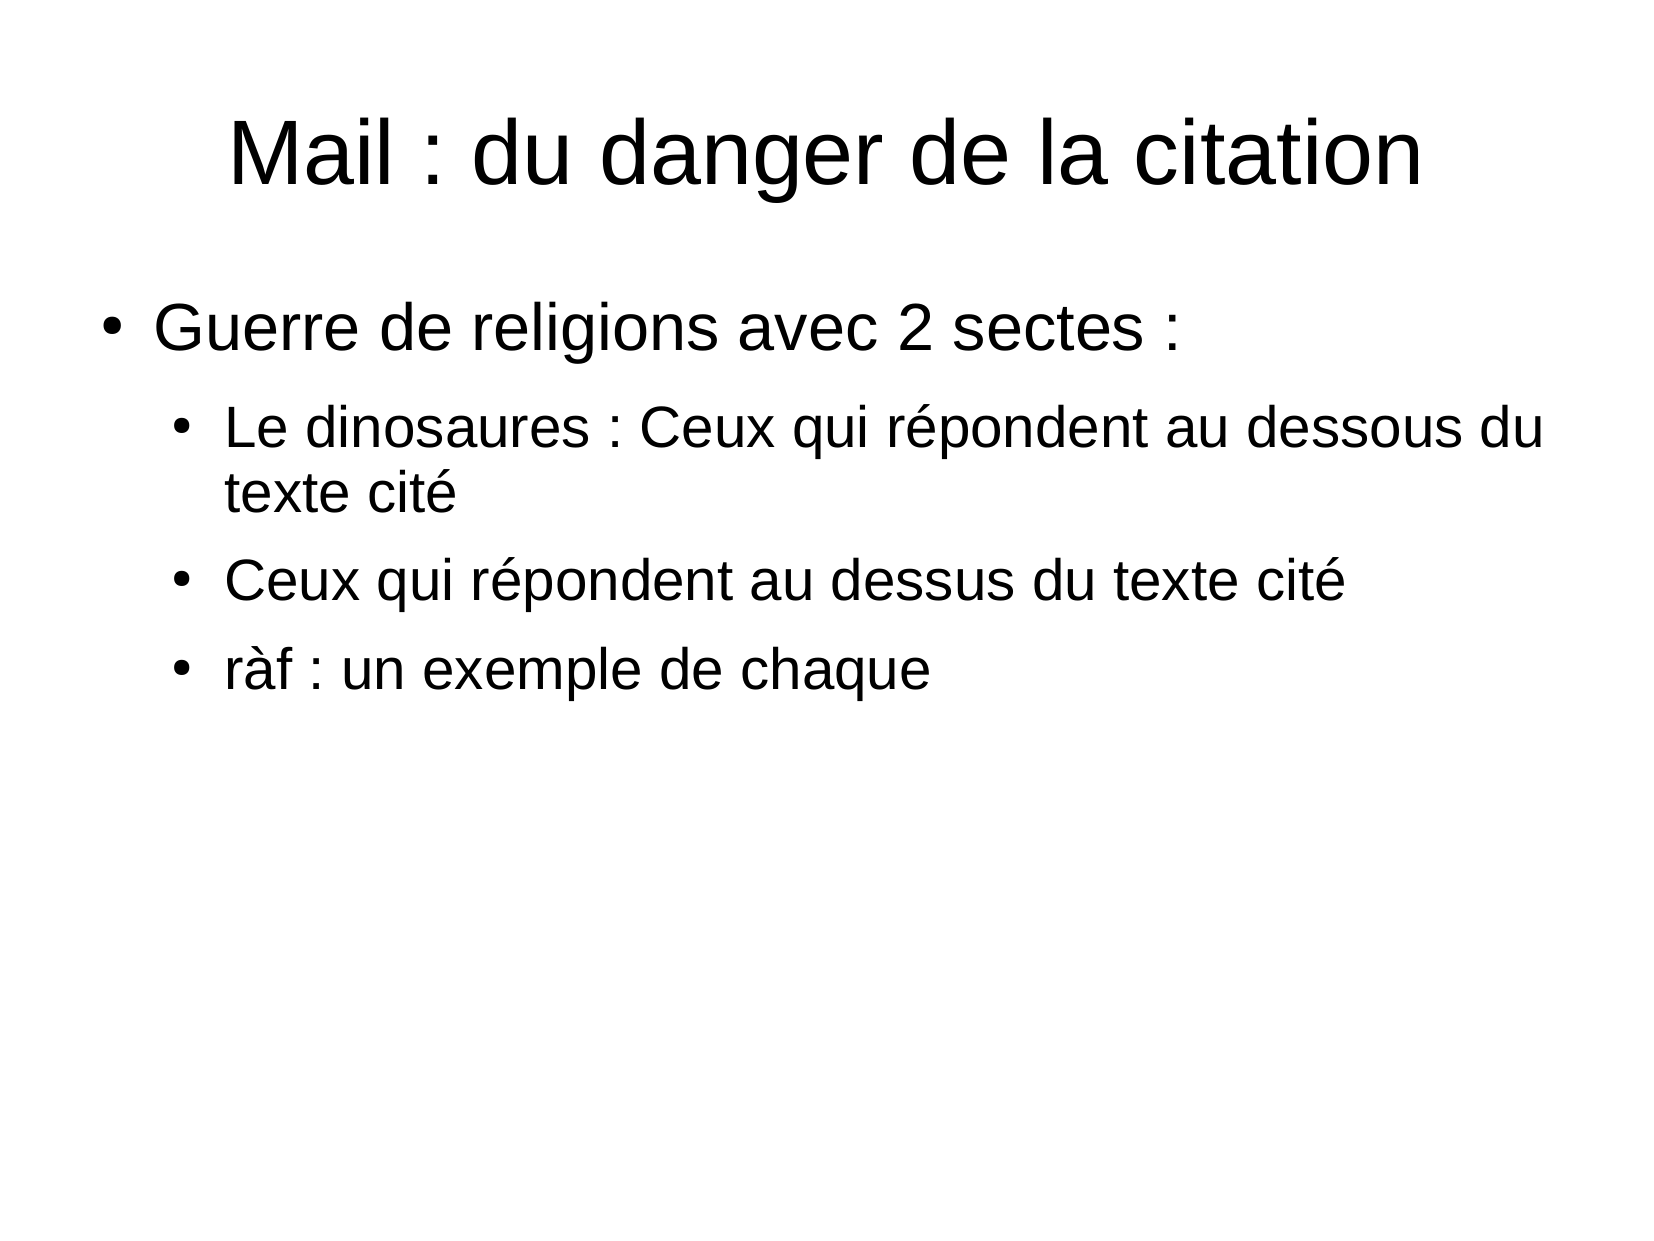

# Mail : du danger de la citation
Guerre de religions avec 2 sectes :
Le dinosaures : Ceux qui répondent au dessous du texte cité
Ceux qui répondent au dessus du texte cité
ràf : un exemple de chaque